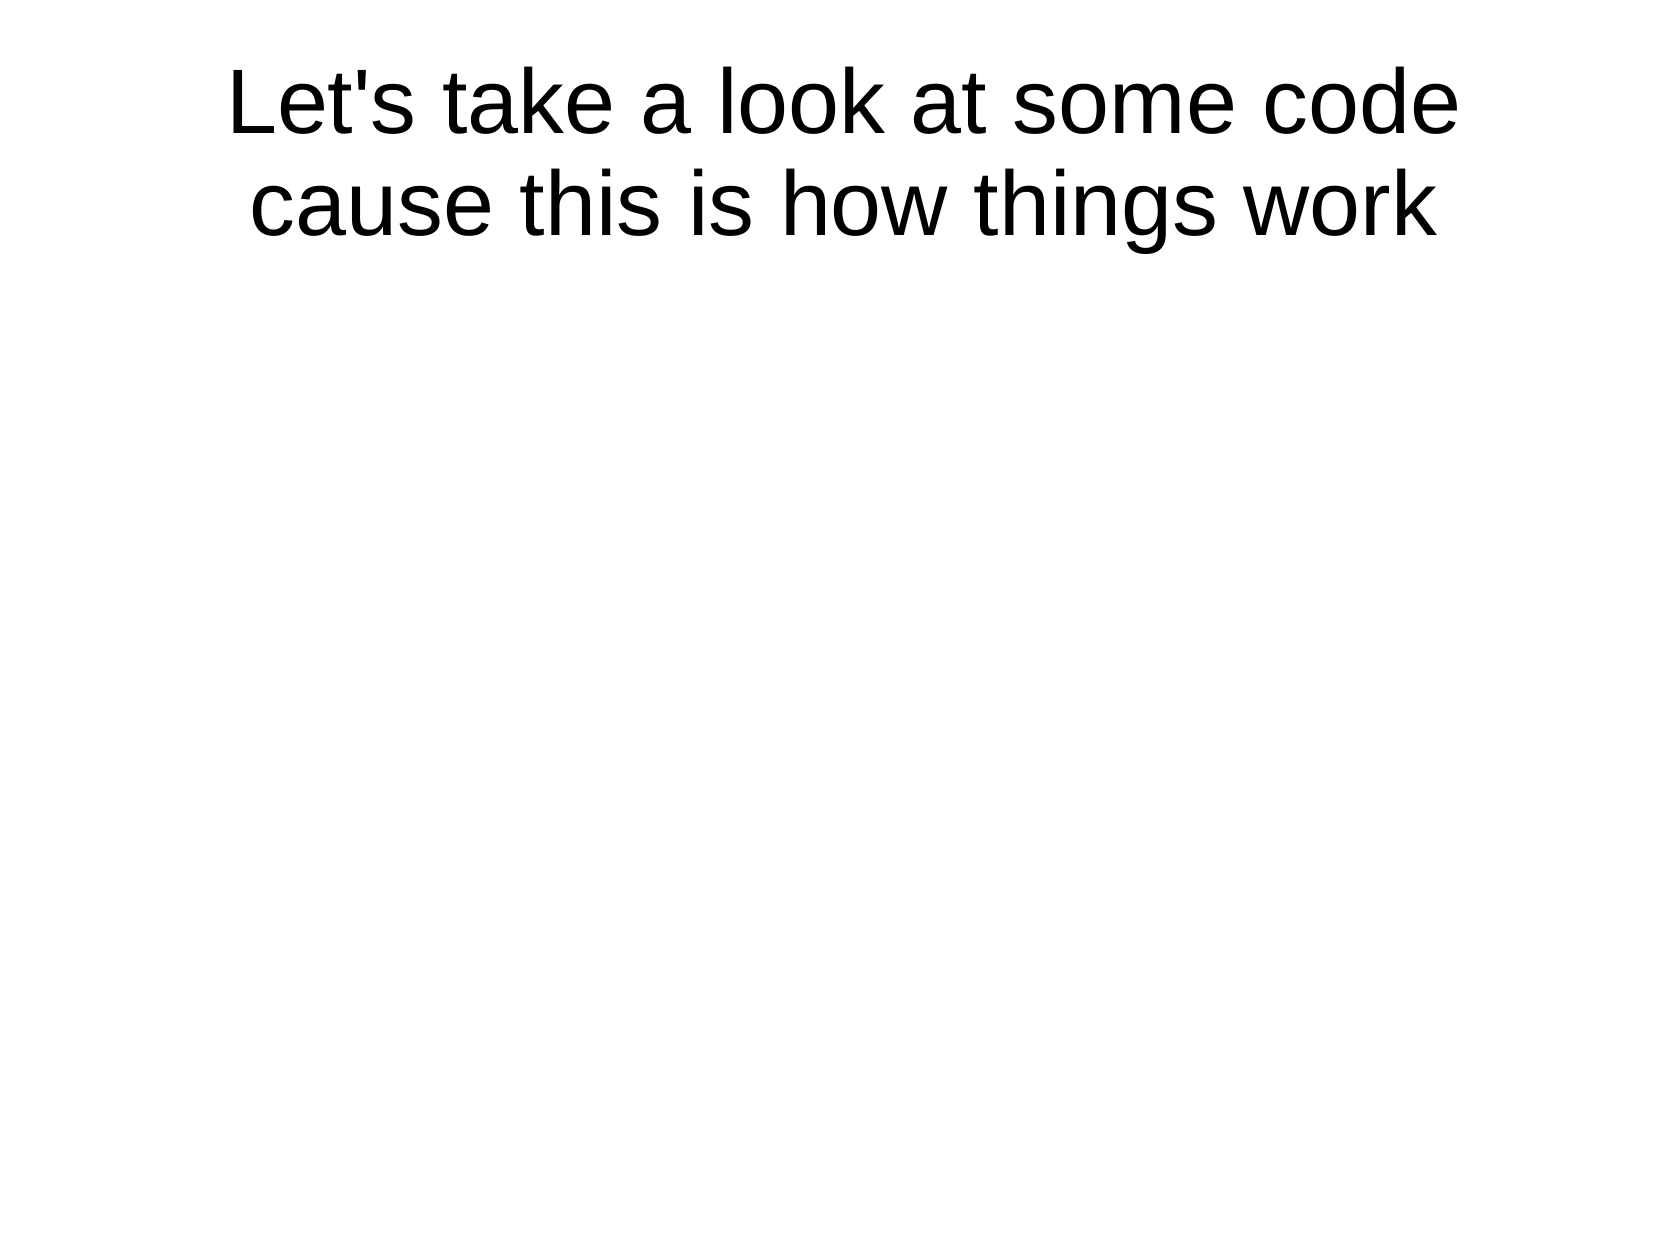

# Let's take a look at some code cause this is how things work